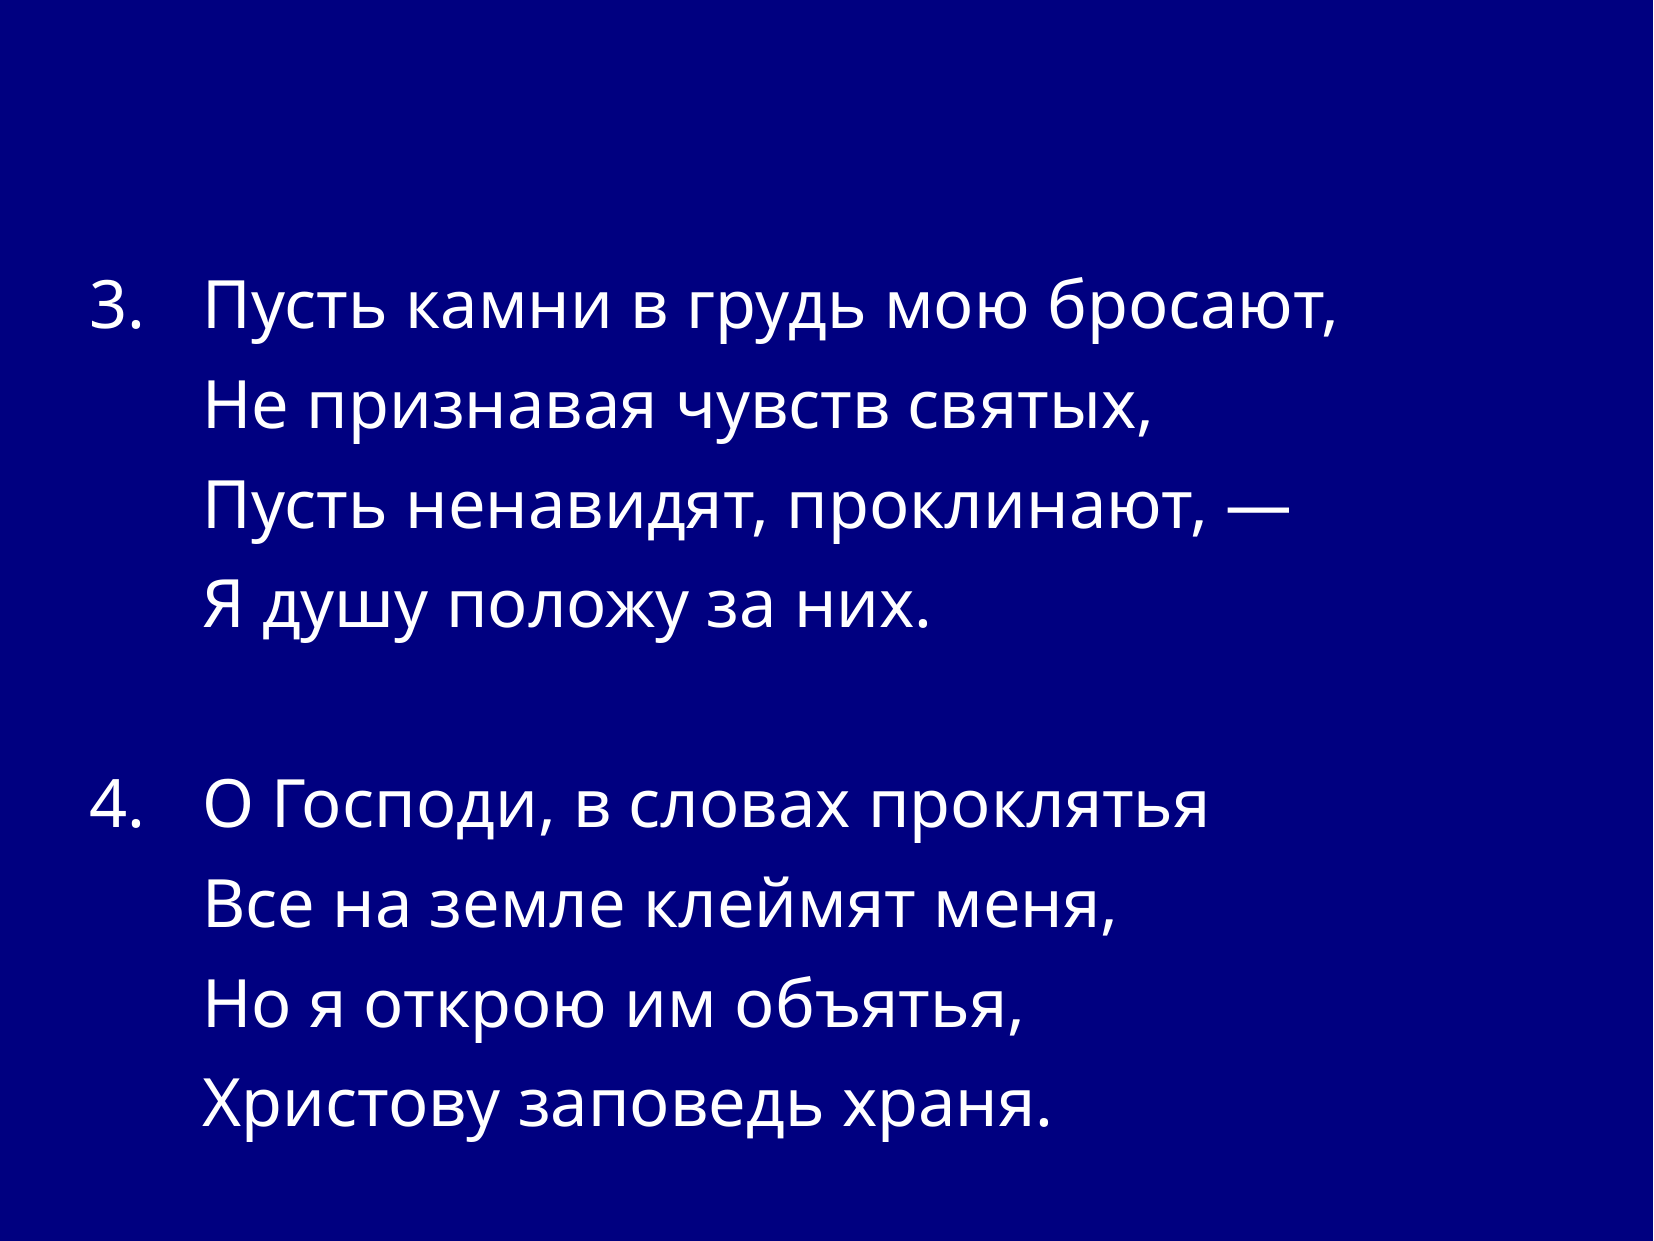

3.	Пусть камни в грудь мою бросают,
	Не признавая чувств святых,
	Пусть ненавидят, проклинают, —
	Я душу положу за них.
4.	О Господи, в словах проклятья
	Все на земле клеймят меня,
	Но я открою им объятья,
	Христову заповедь храня.